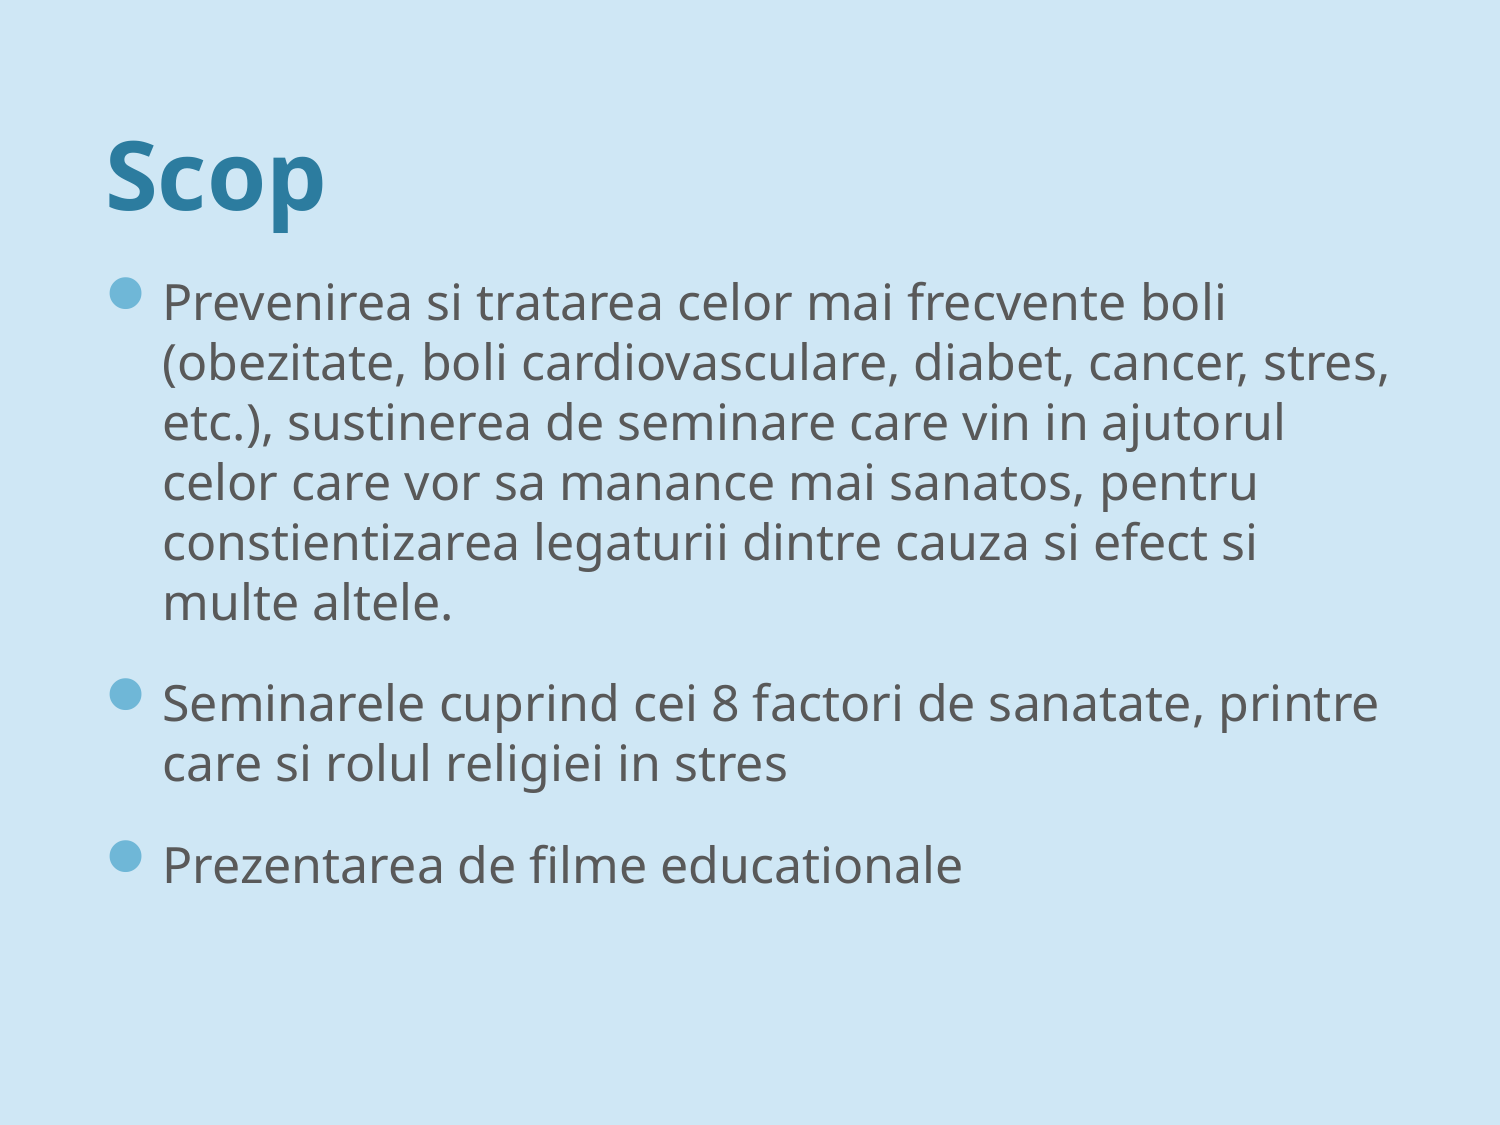

# Scop
Prevenirea si tratarea celor mai frecvente boli (obezitate, boli cardiovasculare, diabet, cancer, stres, etc.), sustinerea de seminare care vin in ajutorul celor care vor sa manance mai sanatos, pentru constientizarea legaturii dintre cauza si efect si multe altele.
Seminarele cuprind cei 8 factori de sanatate, printre care si rolul religiei in stres
Prezentarea de filme educationale